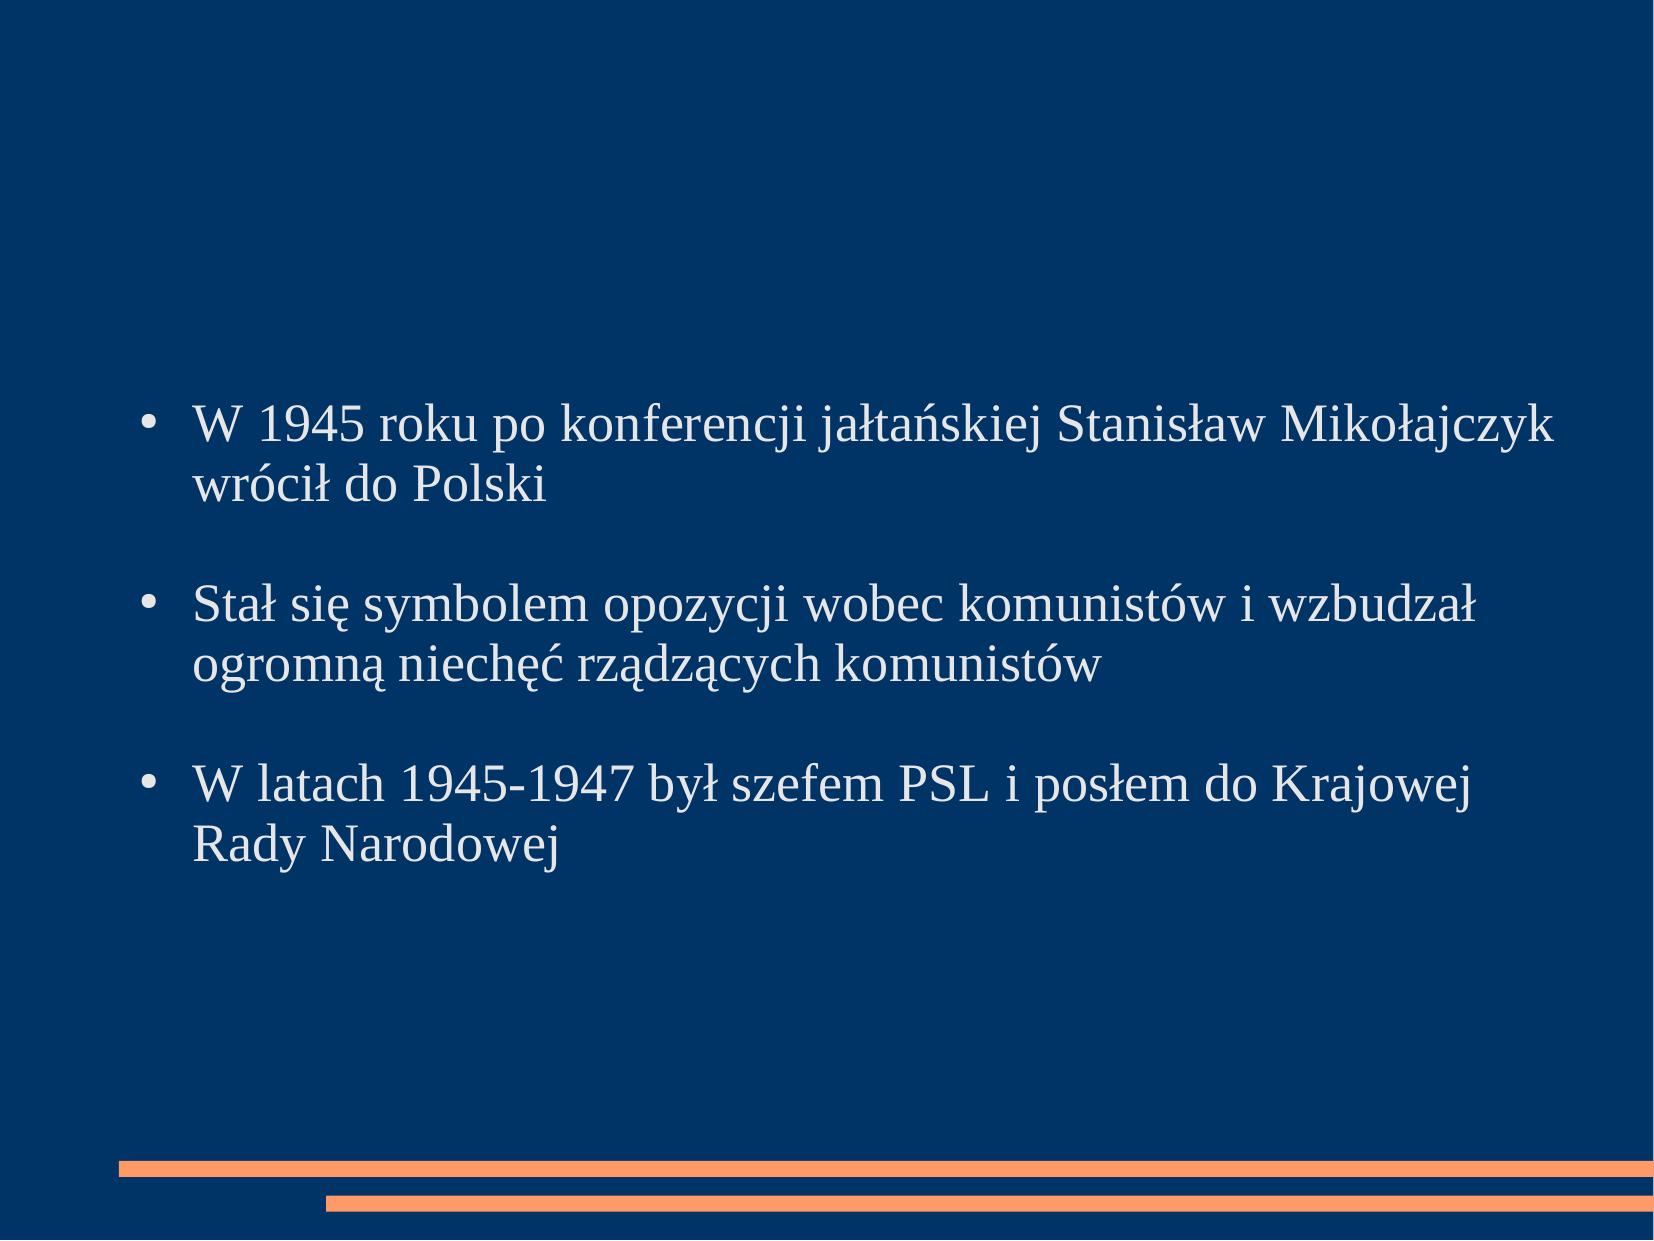

#
W 1945 roku po konferencji jałtańskiej Stanisław Mikołajczyk wrócił do Polski
Stał się symbolem opozycji wobec komunistów i wzbudzał ogromną niechęć rządzących komunistów
W latach 1945-1947 był szefem PSL i posłem do Krajowej Rady Narodowej